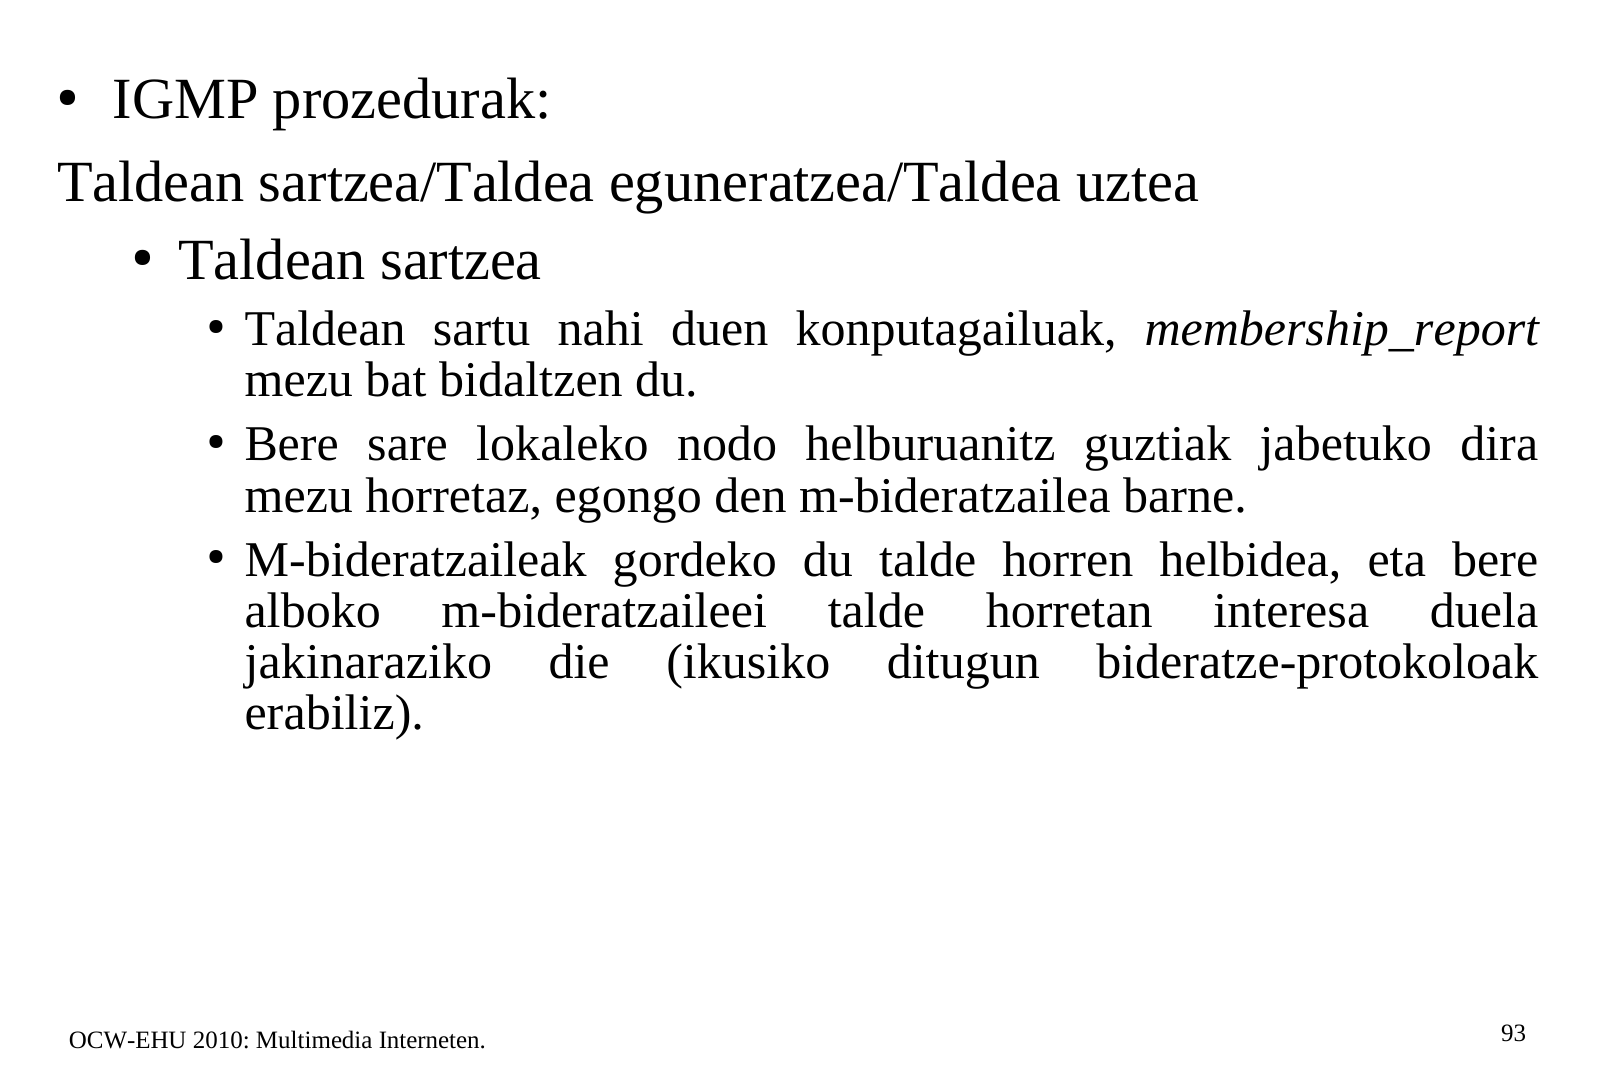

# IGMP prozedurak:
Taldean sartzea/Taldea eguneratzea/Taldea uztea
Taldean sartzea
Taldean sartu nahi duen konputagailuak, membership_report mezu bat bidaltzen du.
Bere sare lokaleko nodo helburuanitz guztiak jabetuko dira mezu horretaz, egongo den m-bideratzailea barne.
M-bideratzaileak gordeko du talde horren helbidea, eta bere alboko m-bideratzaileei talde horretan interesa duela jakinaraziko die (ikusiko ditugun bideratze-protokoloak erabiliz).
93